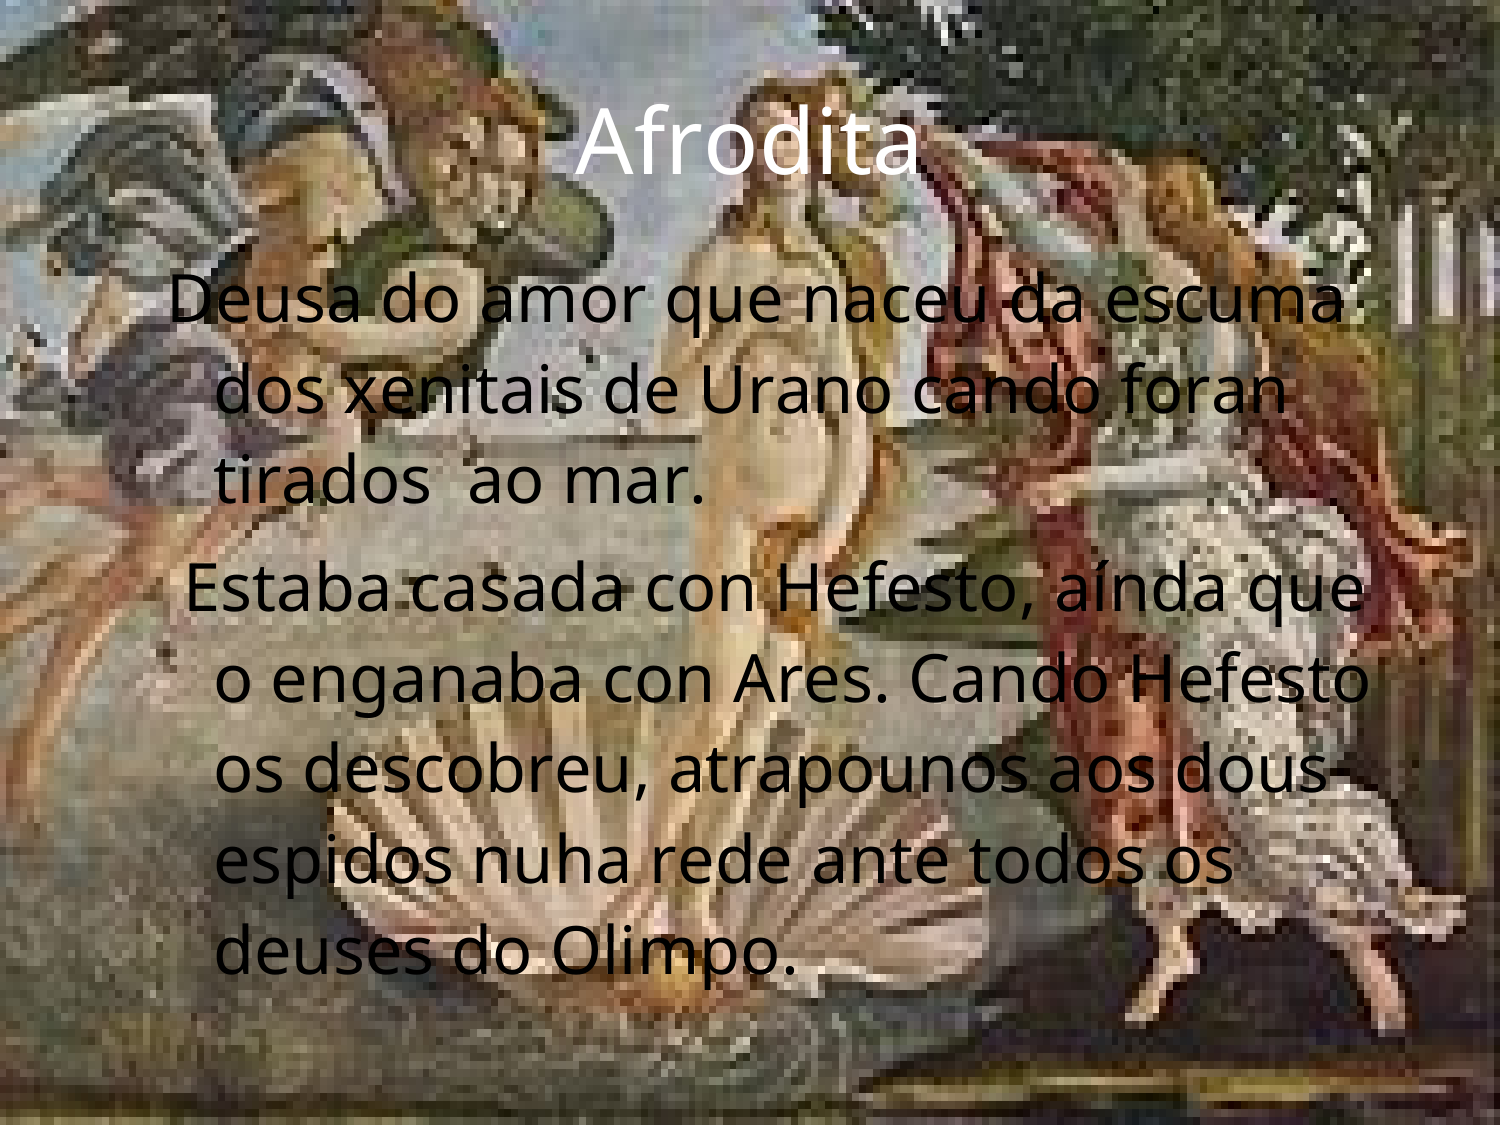

# Afrodita
Deusa do amor que naceu da escuma dos xenitais de Urano cando foran tirados ao mar.
 Estaba casada con Hefesto, aínda que o enganaba con Ares. Cando Hefesto os descobreu, atrapounos aos dous espidos nuha rede ante todos os deuses do Olimpo.